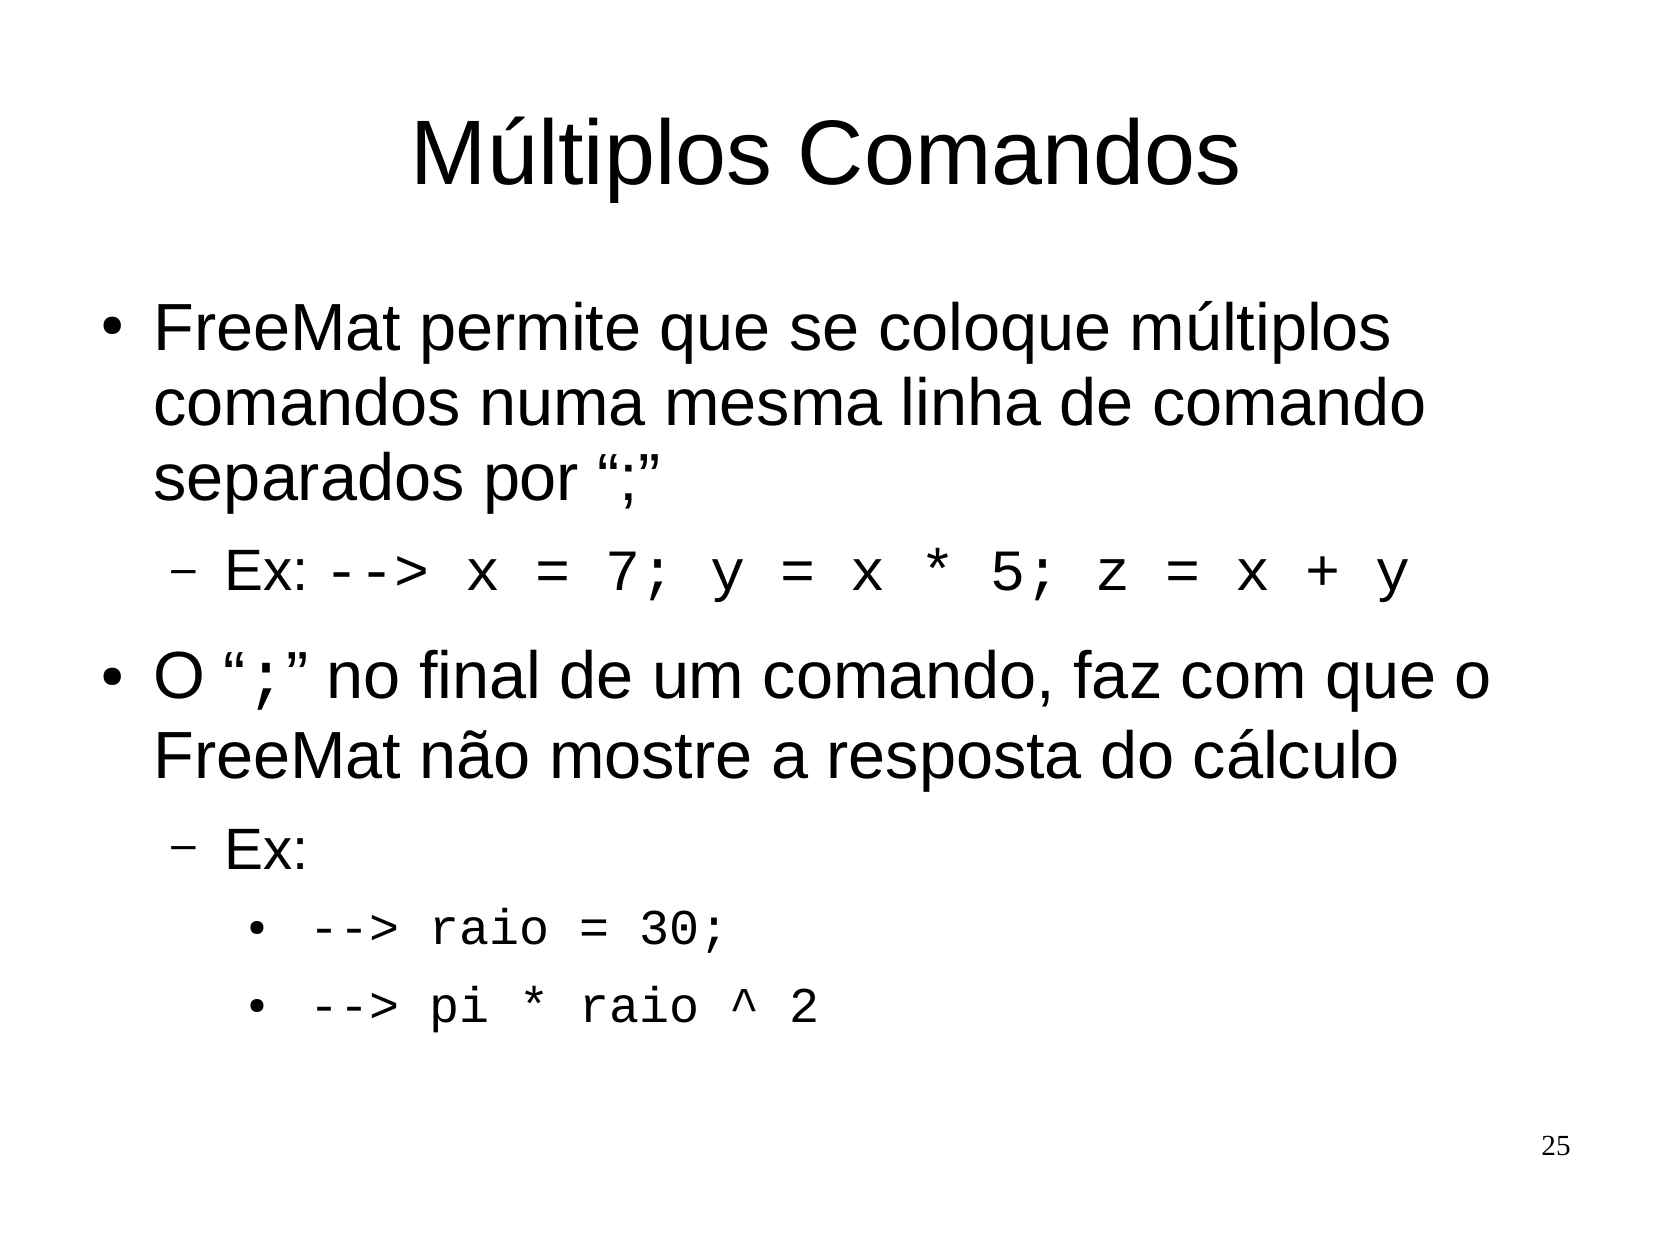

# Múltiplos Comandos
FreeMat permite que se coloque múltiplos comandos numa mesma linha de comando separados por “;”
Ex: --> x = 7; y = x * 5; z = x + y
O “;” no final de um comando, faz com que o FreeMat não mostre a resposta do cálculo
Ex:
 --> raio = 30;
 --> pi * raio ^ 2
25